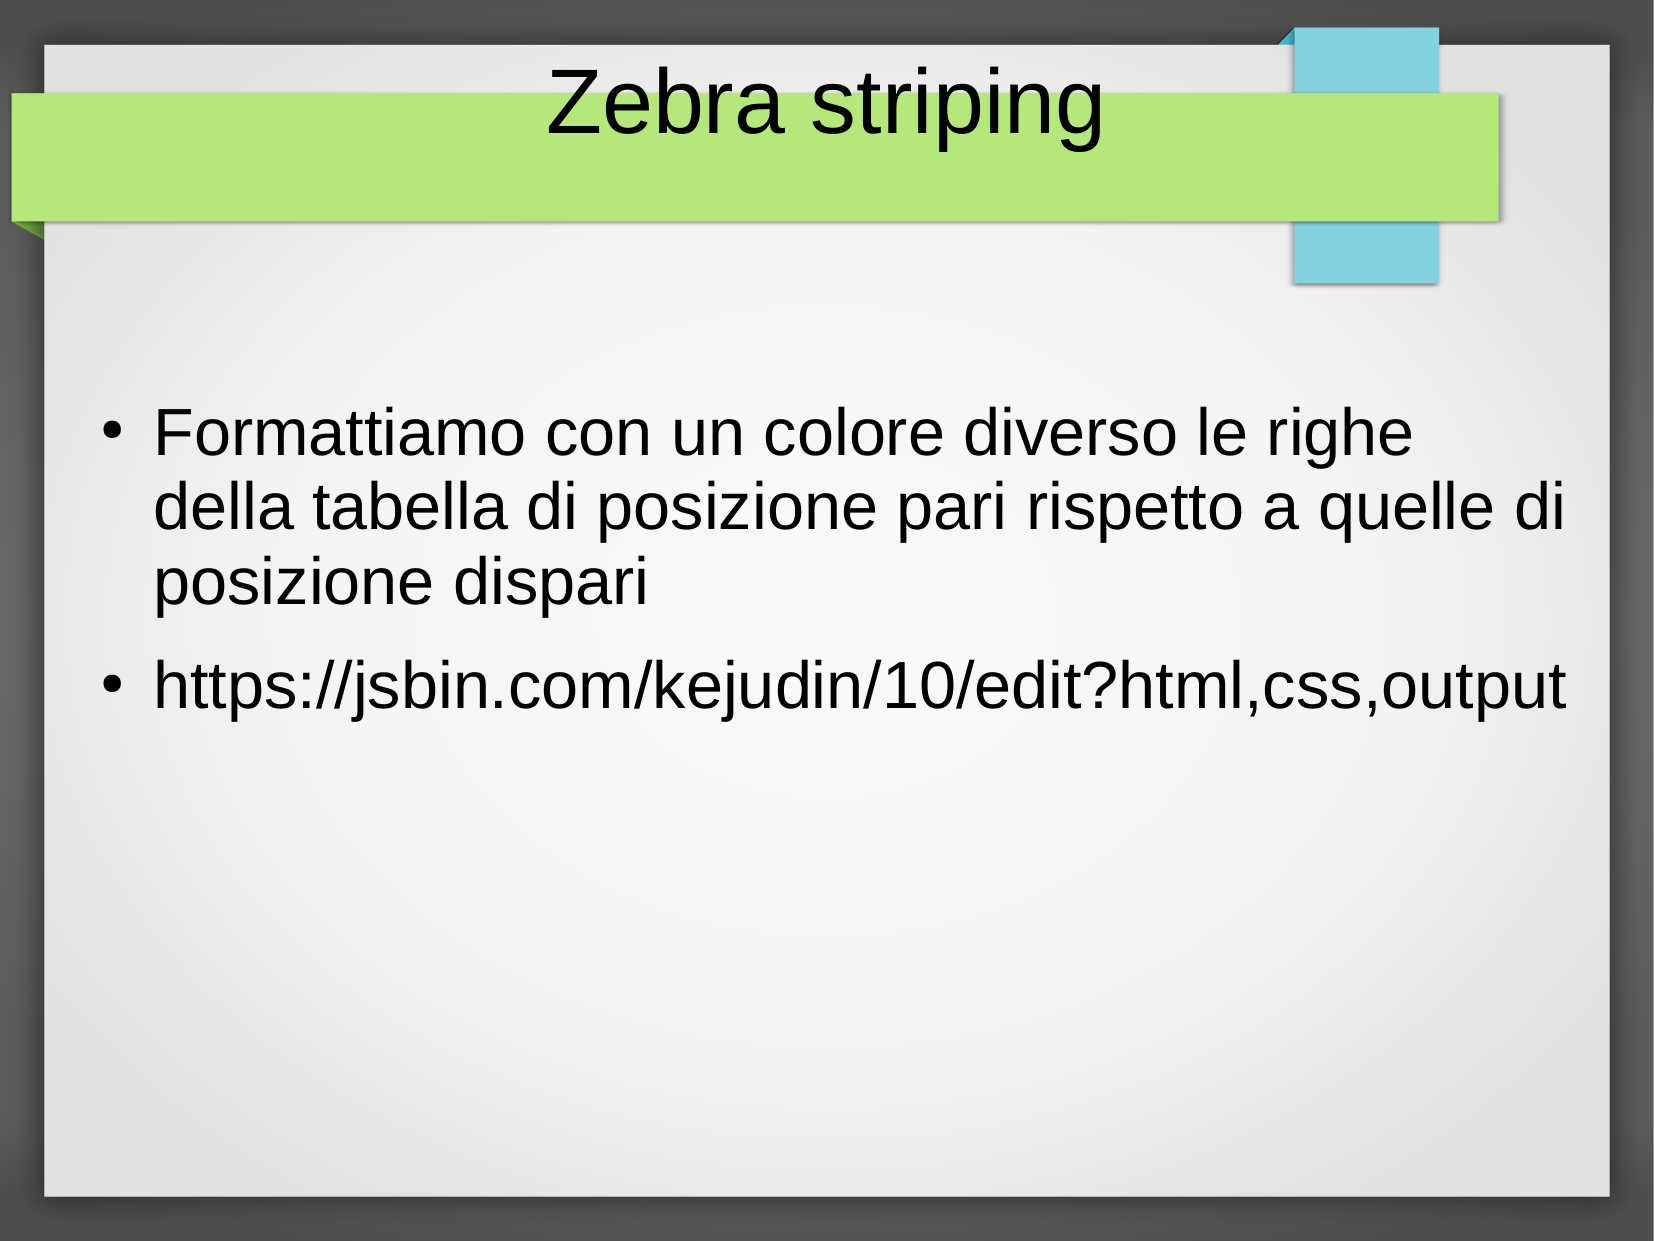

# Zebra striping
Formattiamo con un colore diverso le righe della tabella di posizione pari rispetto a quelle di posizione dispari
https://jsbin.com/kejudin/10/edit?html,css,output